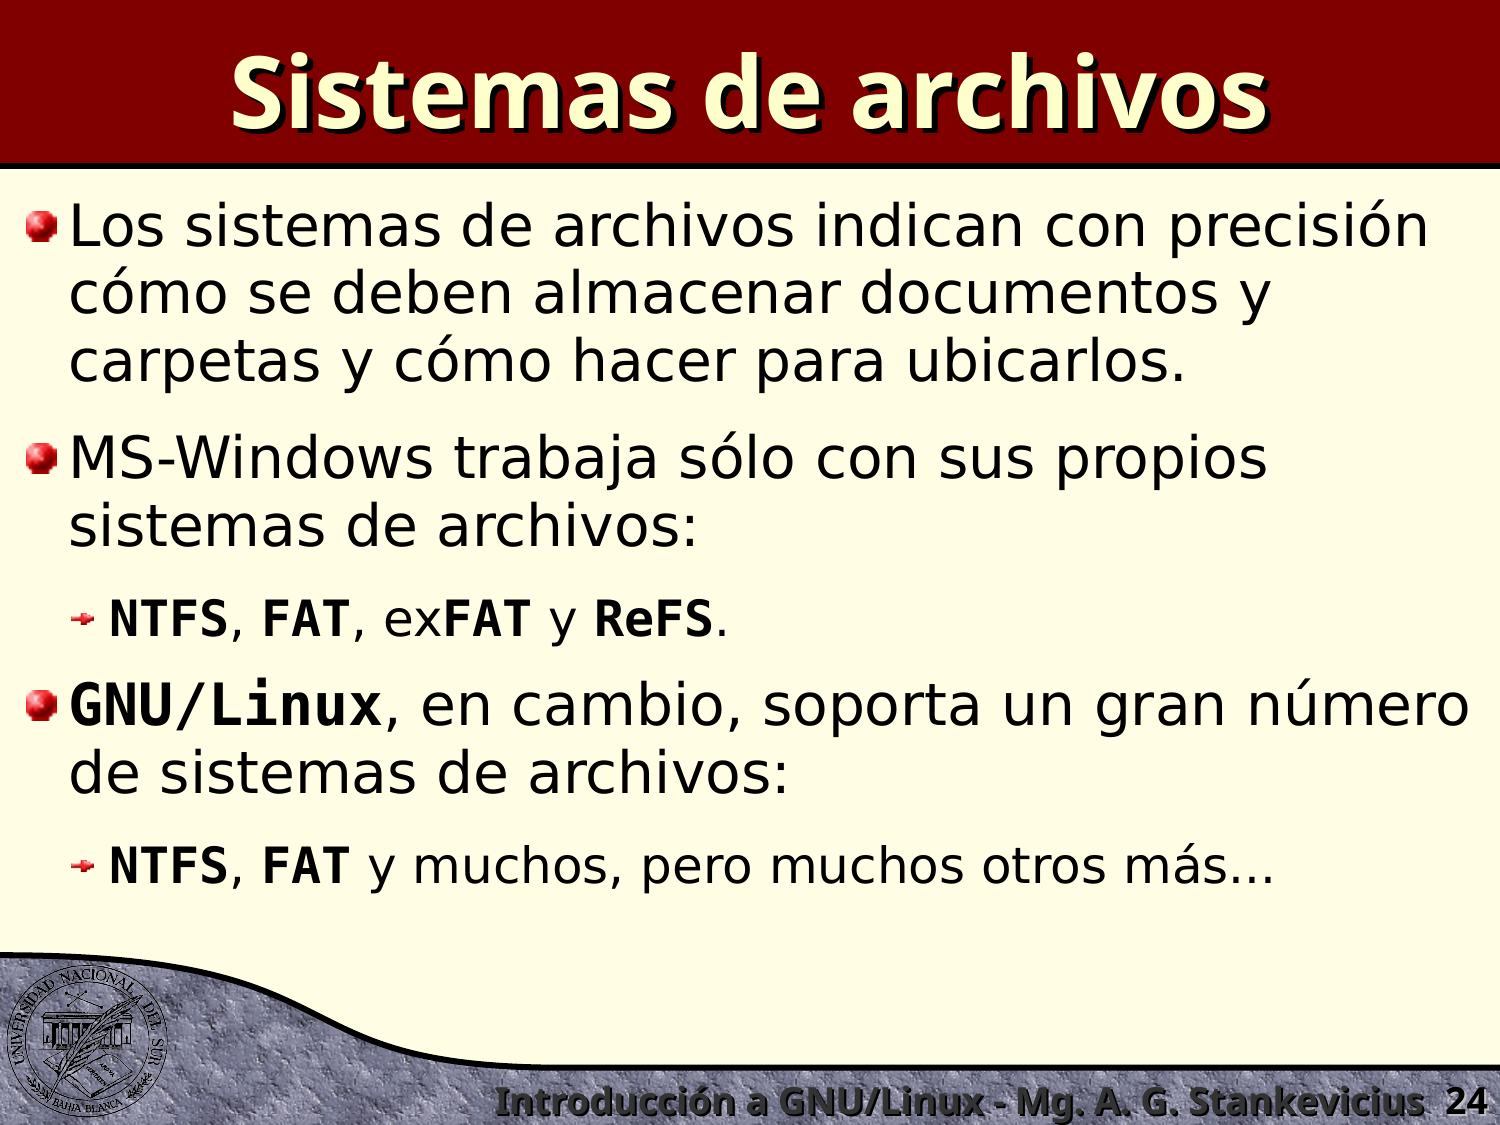

# Sistemas de archivos
Los sistemas de archivos indican con precisión cómo se deben almacenar documentos y carpetas y cómo hacer para ubicarlos.
MS-Windows trabaja sólo con sus propios sistemas de archivos:
NTFS, FAT, exFAT y ReFS.
GNU/Linux, en cambio, soporta un gran número de sistemas de archivos:
NTFS, FAT y muchos, pero muchos otros más...
24